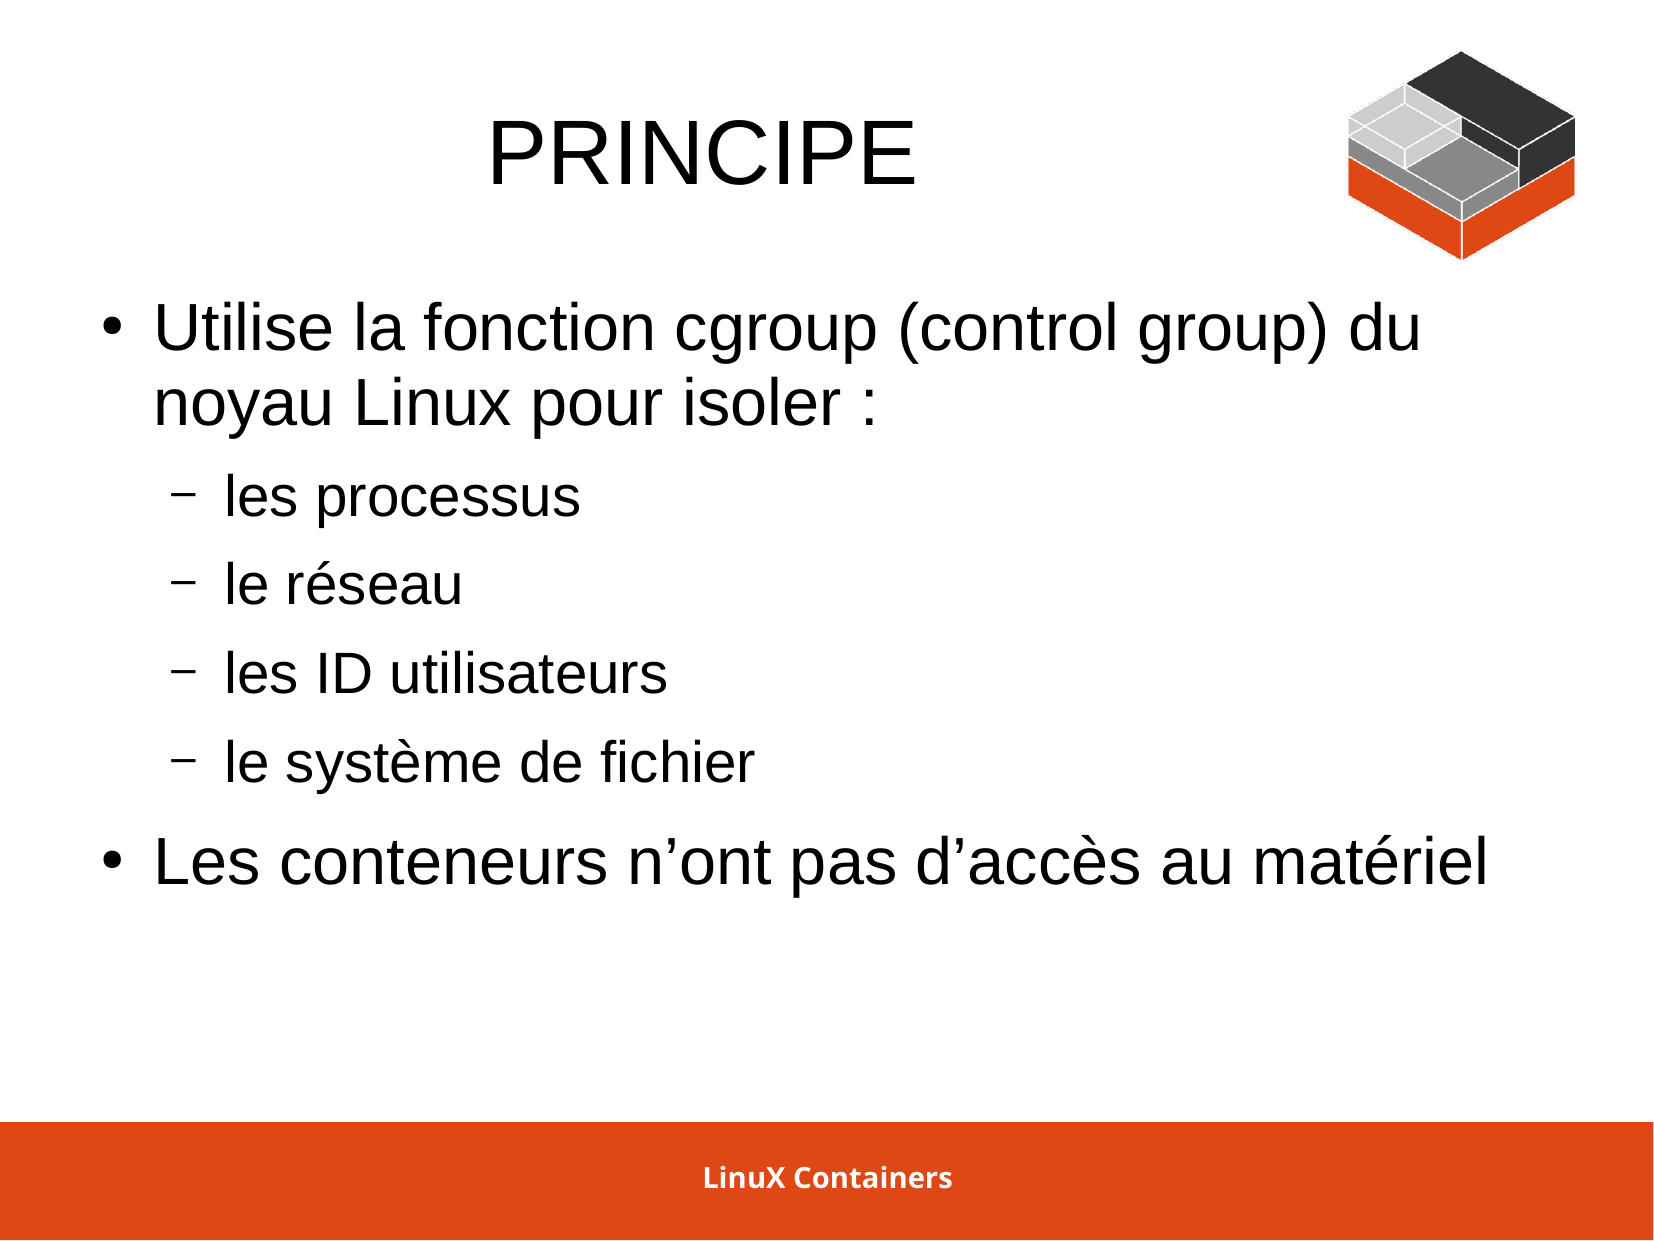

# PRINCIPE
Utilise la fonction cgroup (control group) du noyau Linux pour isoler :
les processus
le réseau
les ID utilisateurs
le système de fichier
Les conteneurs n’ont pas d’accès au matériel
LinuX Containers